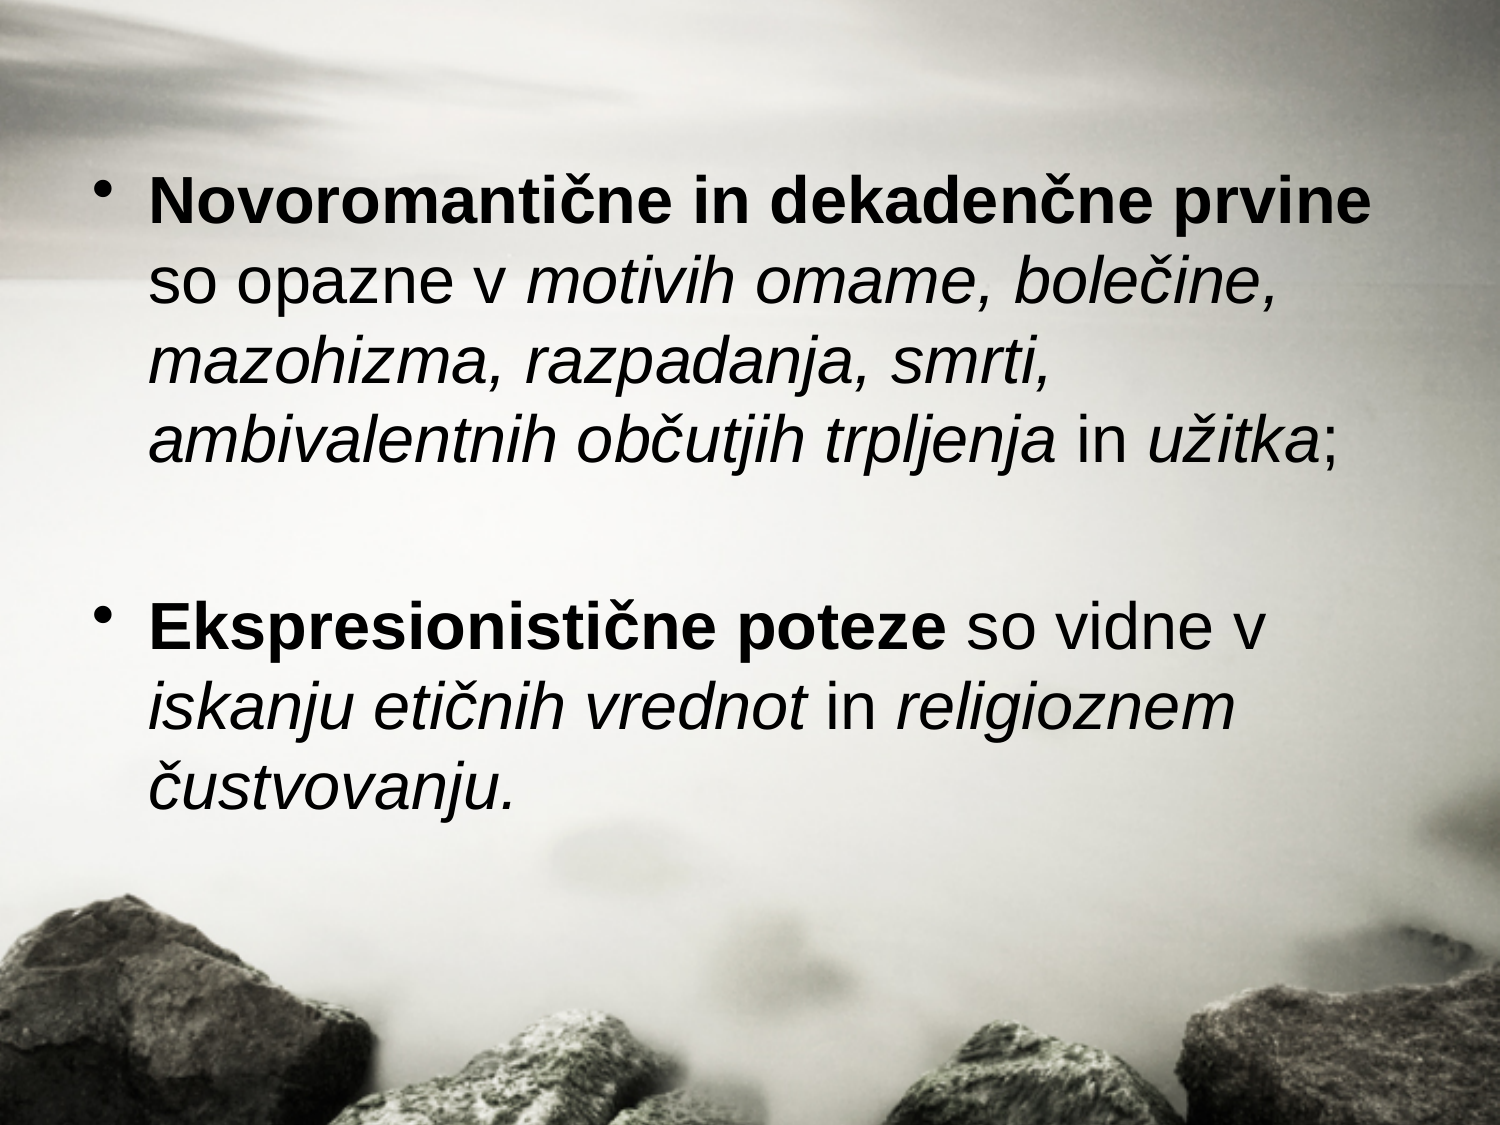

# Novoromantične in dekadenčne prvine so opazne v motivih omame, bolečine, mazohizma, razpadanja, smrti, ambivalentnih občutjih trpljenja in užitka;
Ekspresionistične poteze so vidne v iskanju etičnih vrednot in religioznem čustvovanju.